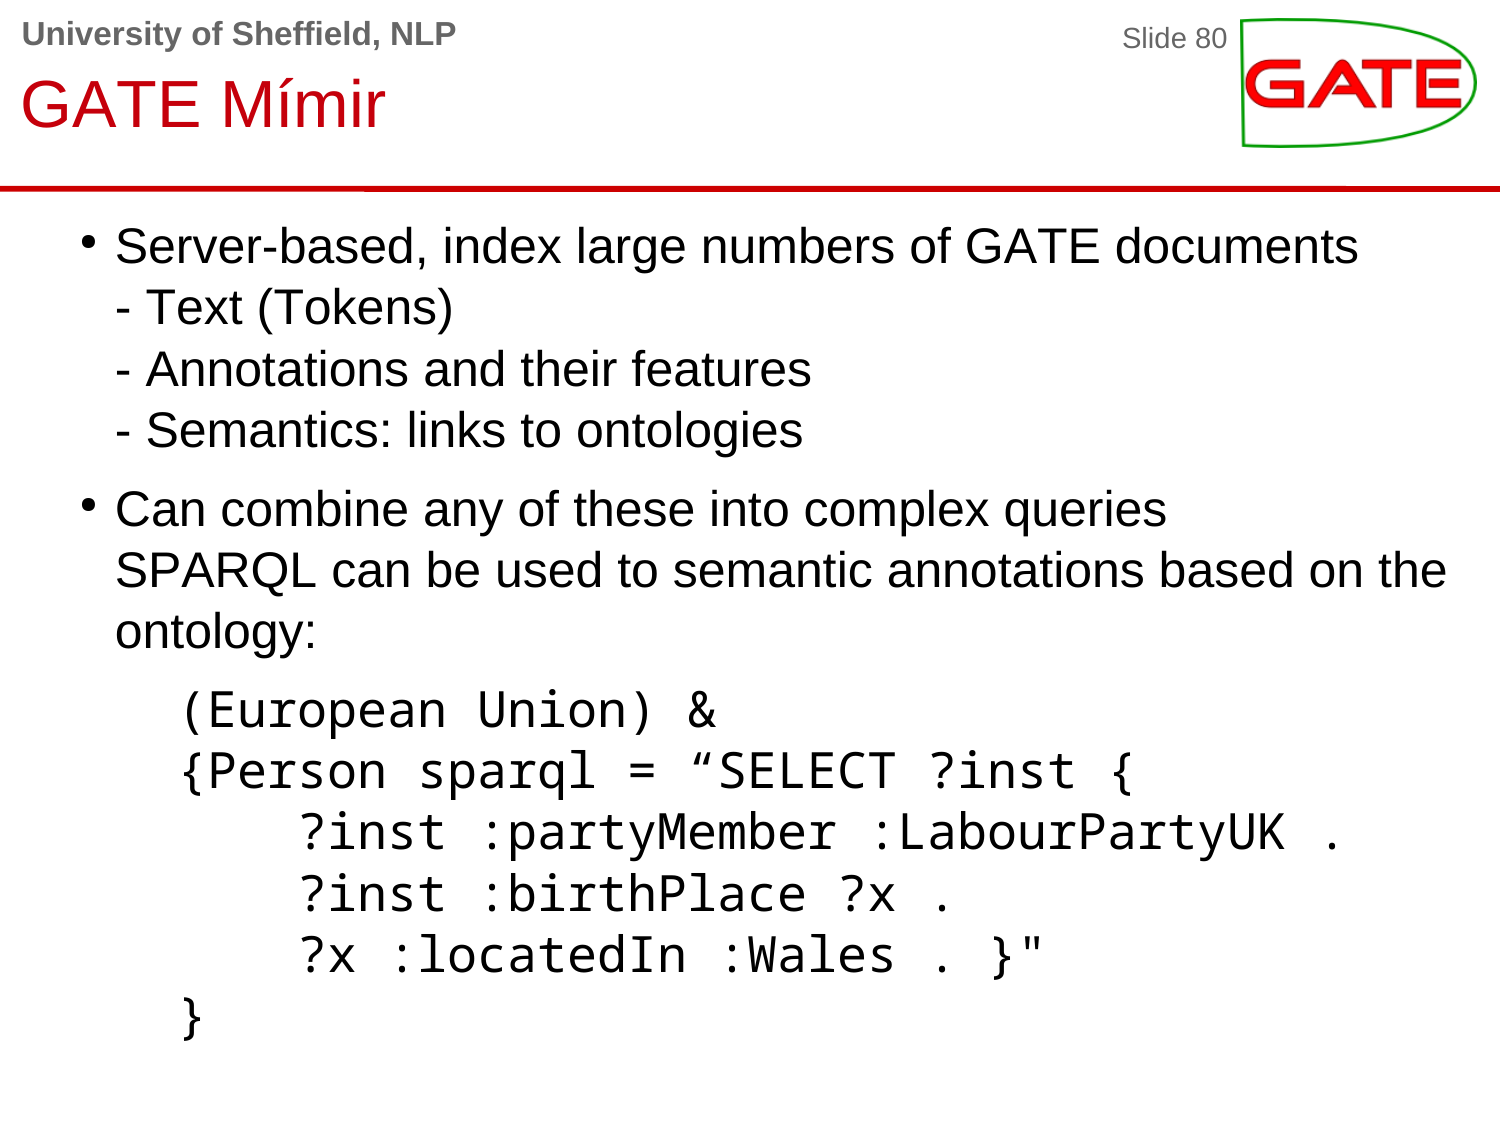

80
# GATE Mímir
Server-based, index large numbers of GATE documents
- Text (Tokens)
- Annotations and their features
- Semantics: links to ontologies
Can combine any of these into complex queries
SPARQL can be used to semantic annotations based on the ontology:
(European Union) &
{Person sparql = “SELECT ?inst {
 ?inst :partyMember :LabourPartyUK .
 ?inst :birthPlace ?x .
 ?x :locatedIn :Wales . }"
}